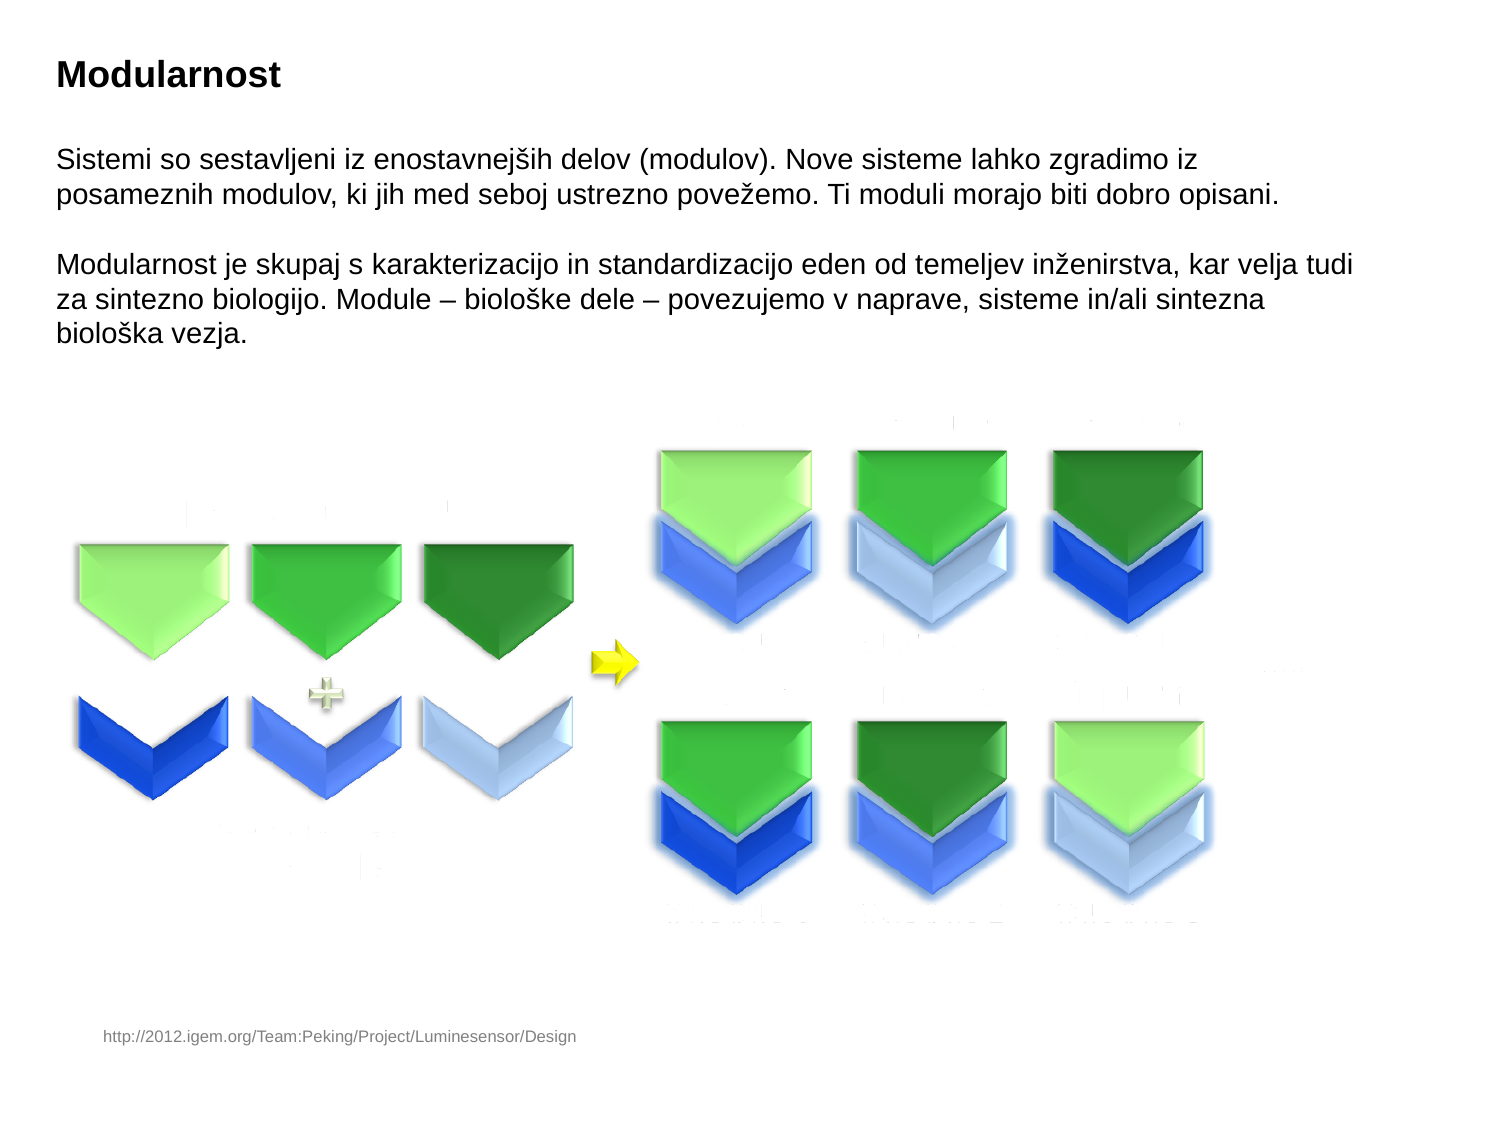

Modularnost
Sistemi so sestavljeni iz enostavnejših delov (modulov). Nove sisteme lahko zgradimo iz posameznih modulov, ki jih med seboj ustrezno povežemo. Ti moduli morajo biti dobro opisani.
Modularnost je skupaj s karakterizacijo in standardizacijo eden od temeljev inženirstva, kar velja tudi za sintezno biologijo. Module – biološke dele – povezujemo v naprave, sisteme in/ali sintezna biološka vezja.
http://2012.igem.org/Team:Peking/Project/Luminesensor/Design